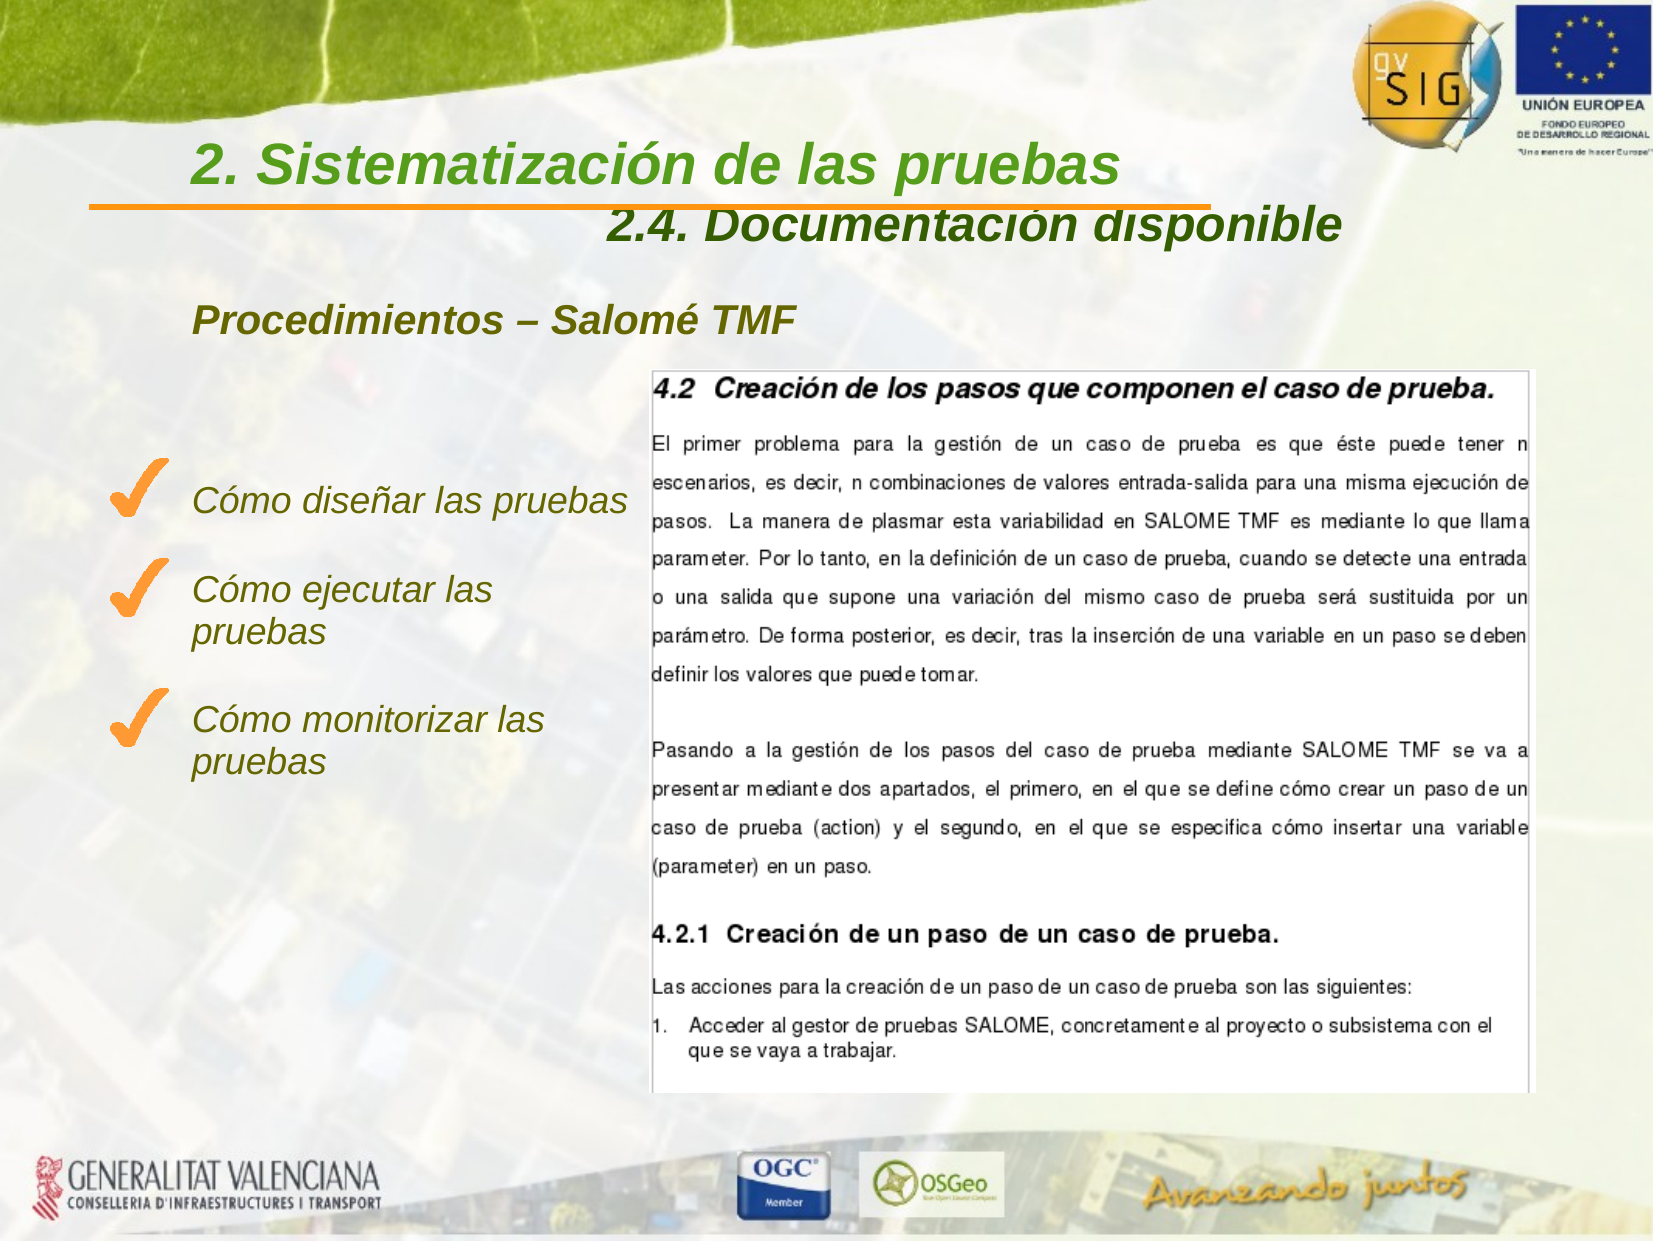

2. Sistematización de las pruebas
2.4. Documentación disponible
Procedimientos – Salomé TMF
Cómo diseñar las pruebas
Cómo ejecutar las pruebas
Cómo monitorizar las pruebas